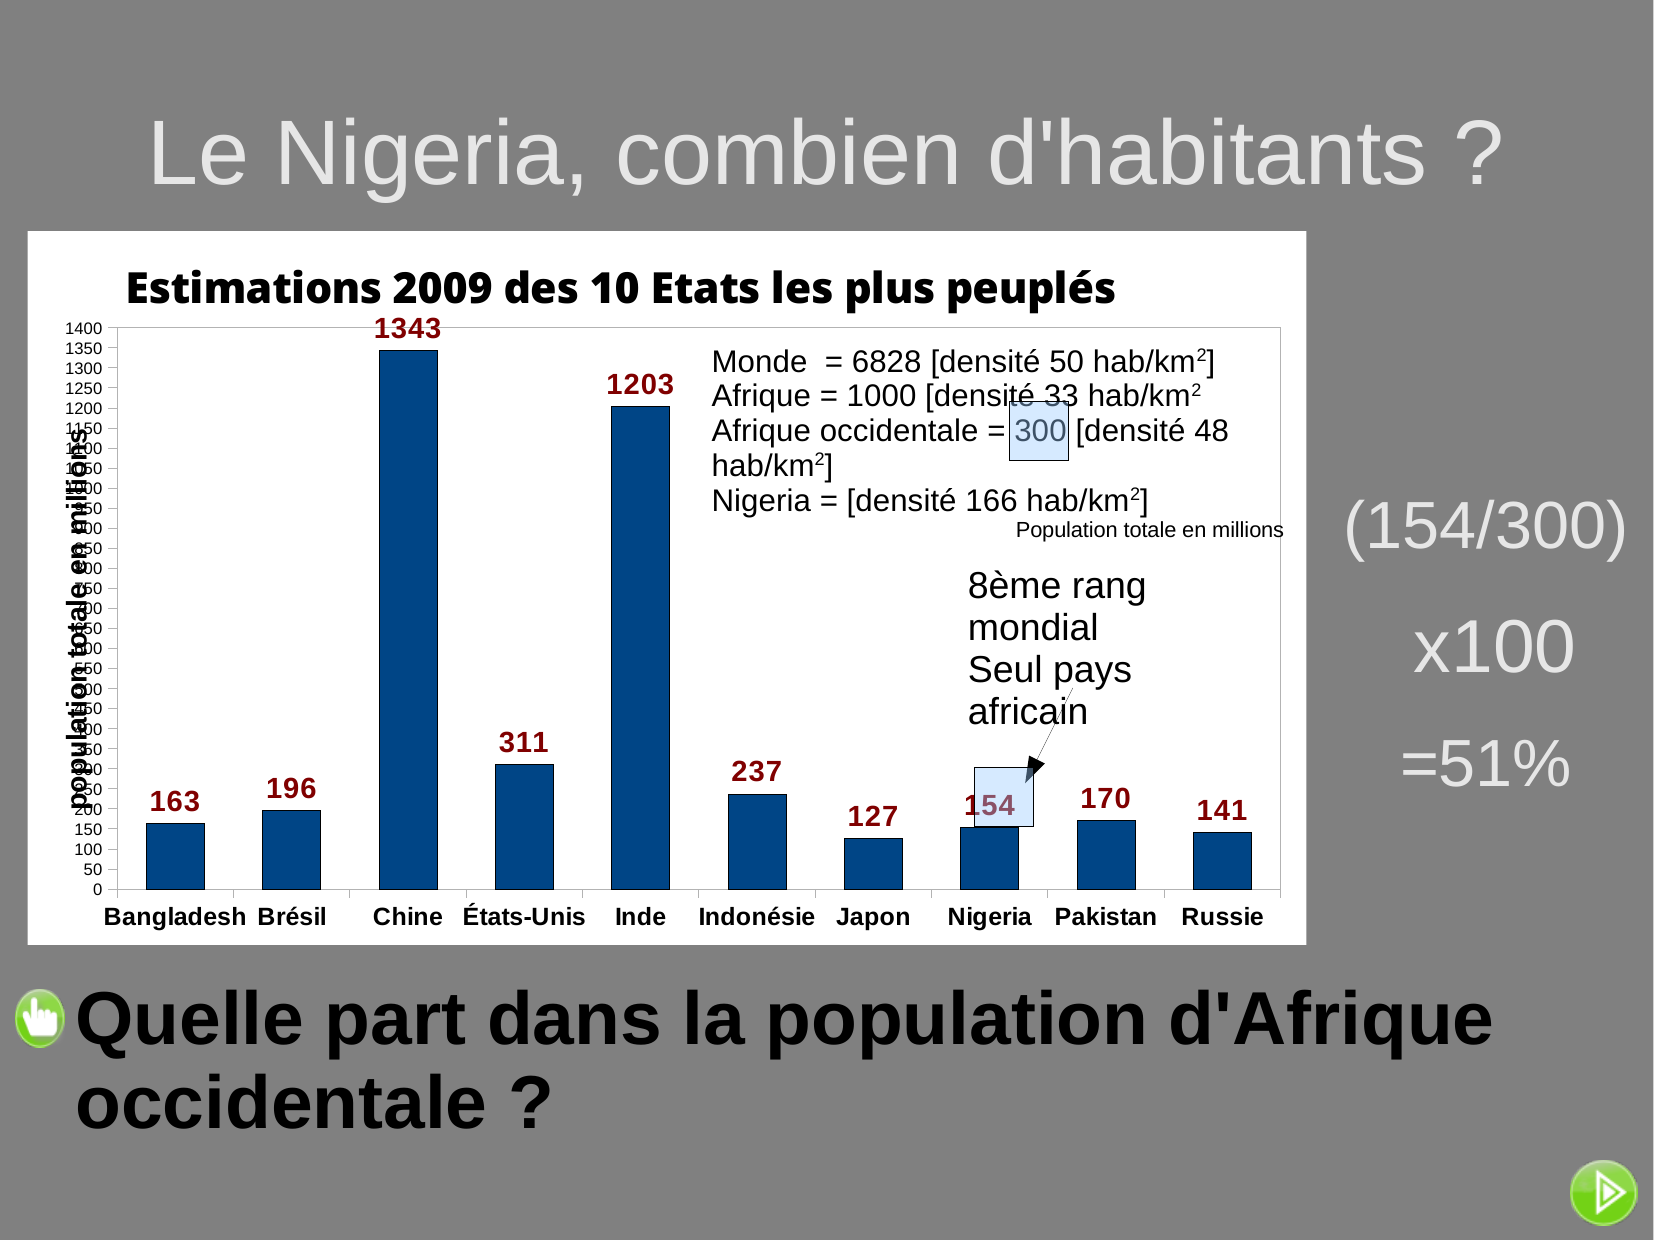

# Le Nigeria, combien d'habitants ?
### Chart: Estimations 2009 des 10 Etats les plus peuplés
| Category | Colonne B |
|---|---|
| Bangladesh | 163.0 |
| Brésil | 196.0 |
| Chine | 1343.0 |
| États-Unis | 311.0 |
| Inde | 1203.0 |
| Indonésie | 237.0 |
| Japon | 127.0 |
| Nigeria | 154.0 |
| Pakistan | 170.0 |
| Russie | 141.0 |Monde = 6828 [densité 50 hab/km2]
Afrique = 1000 [densité 33 hab/km2
Afrique occidentale = 300 [densité 48 hab/km2]
Nigeria = [densité 166 hab/km2]
Population totale en millions
8ème rang mondial
Seul pays africain
(154/300)
 x100
=51%
Quelle part dans la population d'Afrique occidentale ?